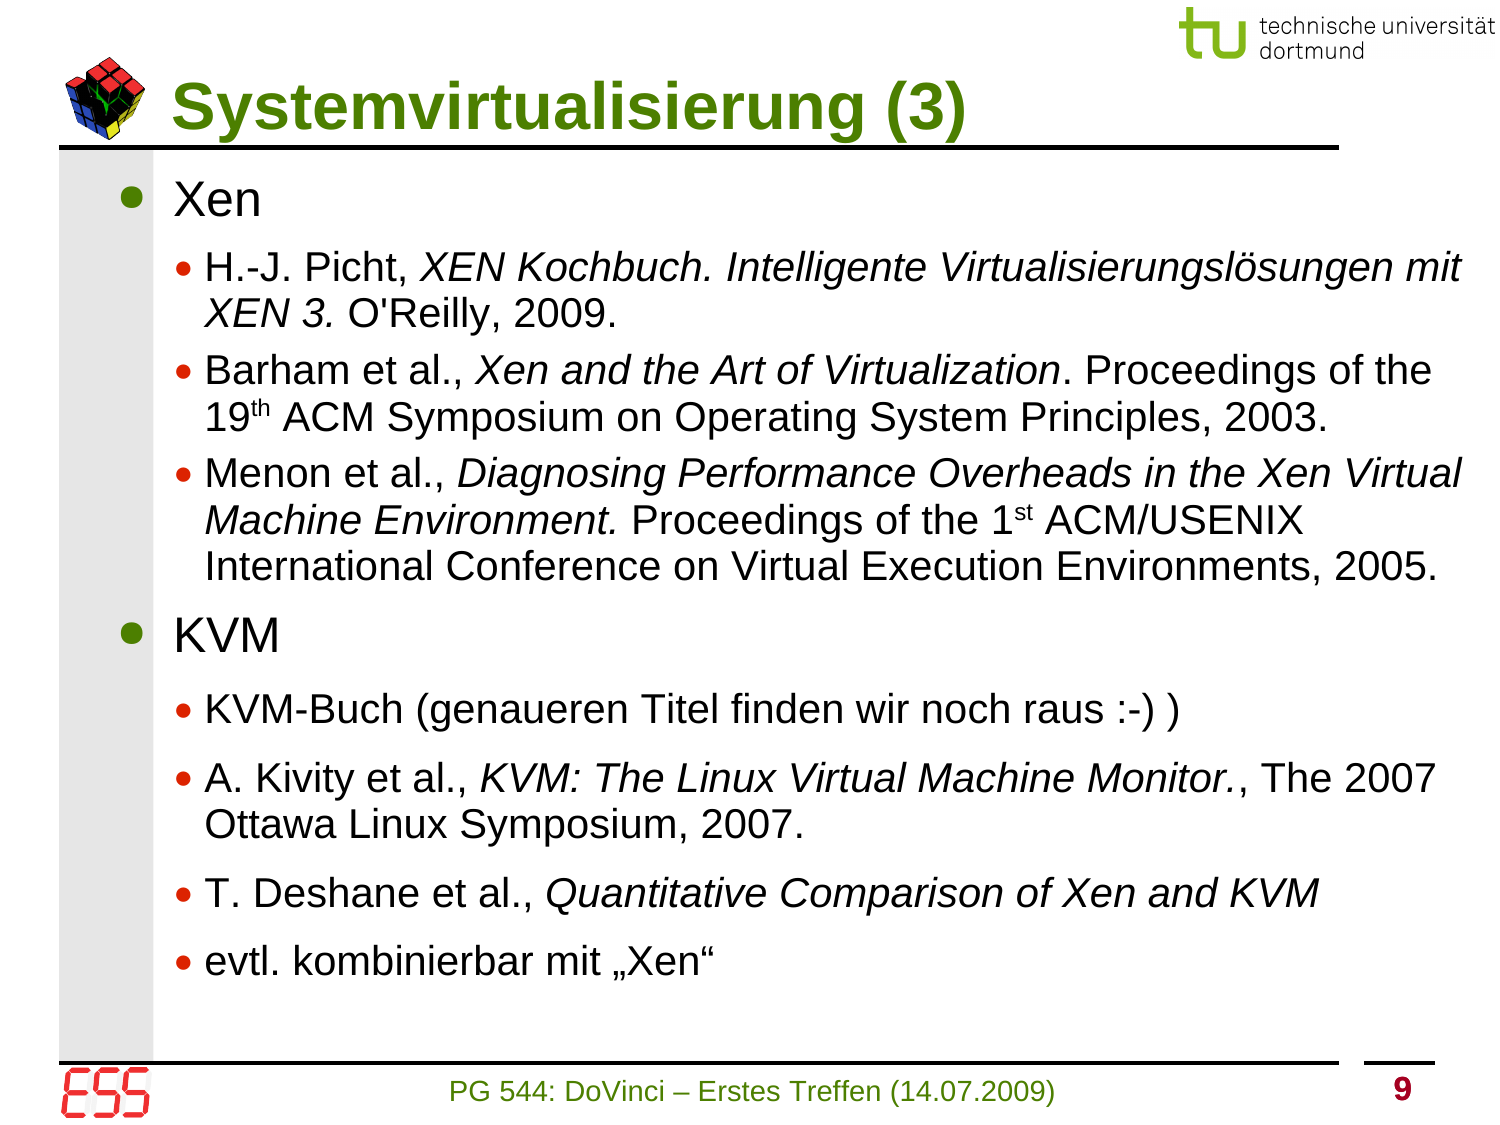

# Systemvirtualisierung (3)
Xen
H.-J. Picht, XEN Kochbuch. Intelligente Virtualisierungslösungen mit XEN 3. O'Reilly, 2009.
Barham et al., Xen and the Art of Virtualization. Proceedings of the 19th ACM Symposium on Operating System Principles, 2003.
Menon et al., Diagnosing Performance Overheads in the Xen Virtual Machine Environment. Proceedings of the 1st ACM/USENIX International Conference on Virtual Execution Environments, 2005.
KVM
KVM-Buch (genaueren Titel finden wir noch raus :-) )
A. Kivity et al., KVM: The Linux Virtual Machine Monitor., The 2007 Ottawa Linux Symposium, 2007.
T. Deshane et al., Quantitative Comparison of Xen and KVM
evtl. kombinierbar mit „Xen“